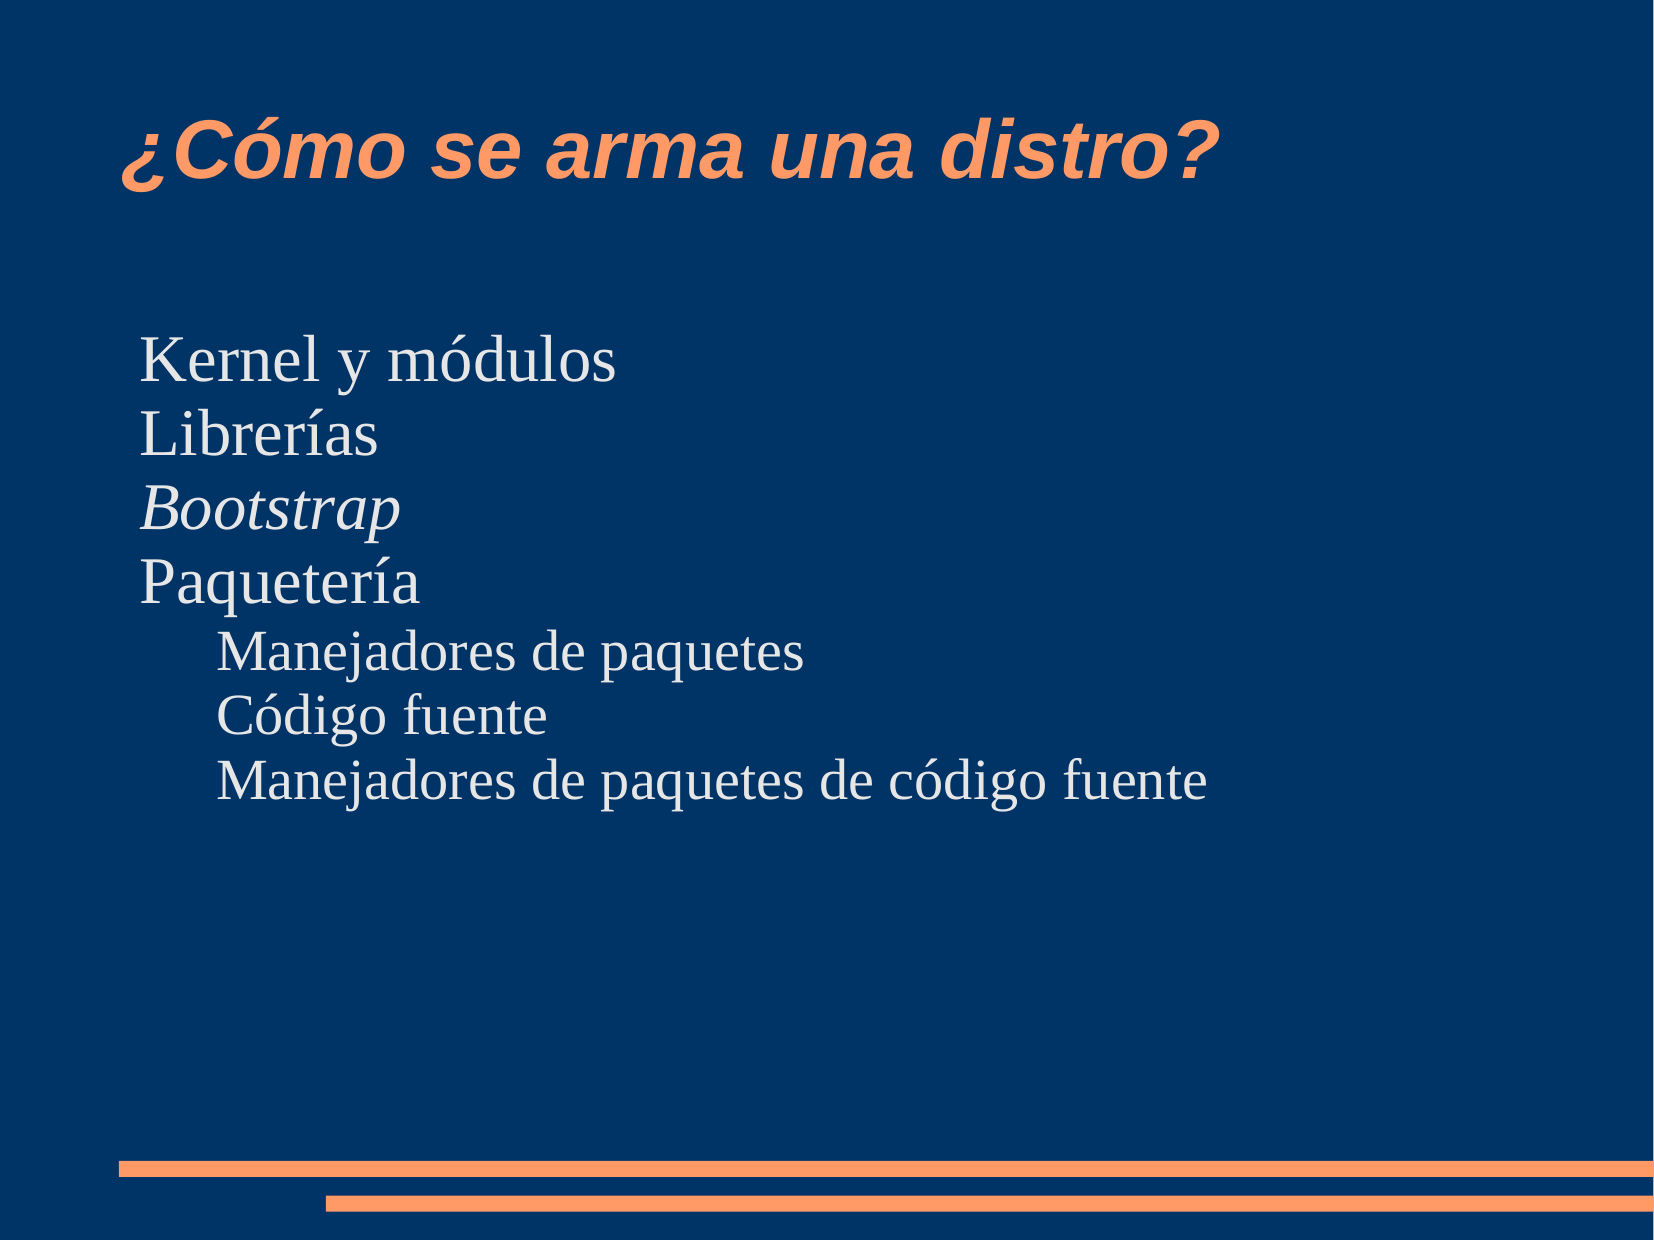

# ¿Cómo se arma una distro?
Kernel y módulos
Librerías
Bootstrap
Paquetería
Manejadores de paquetes
Código fuente
Manejadores de paquetes de código fuente